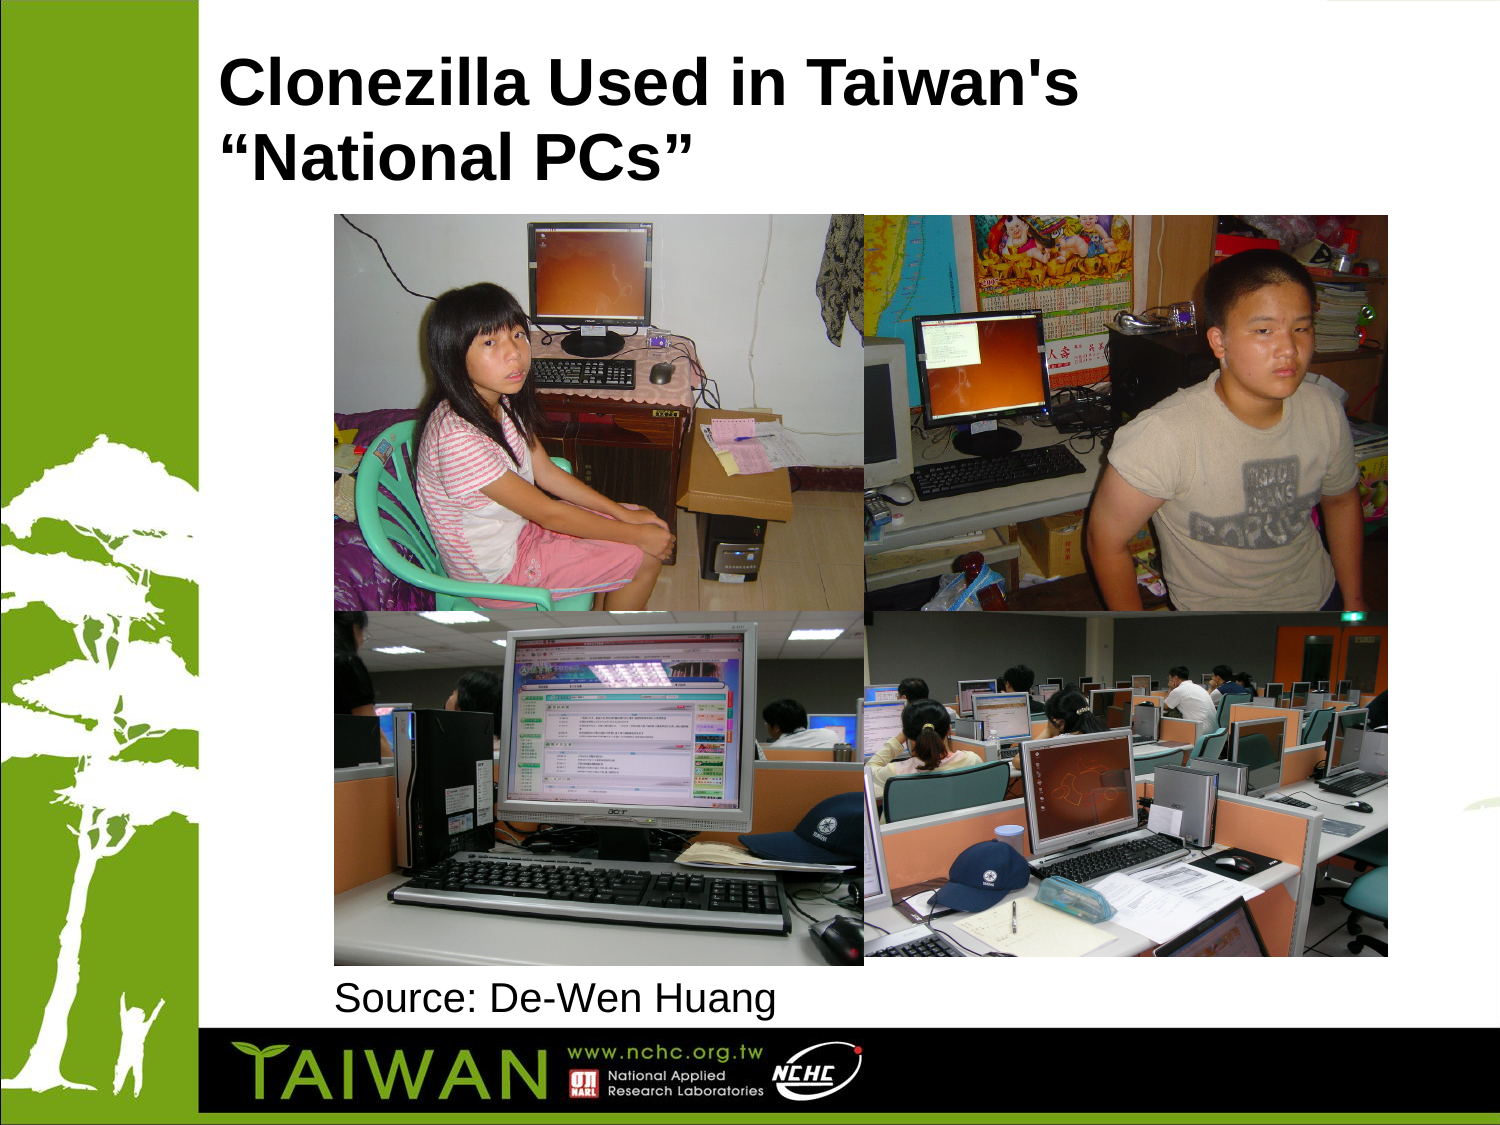

# Clonezilla Used in Taiwan's “National PCs”
Source: De-Wen Huang